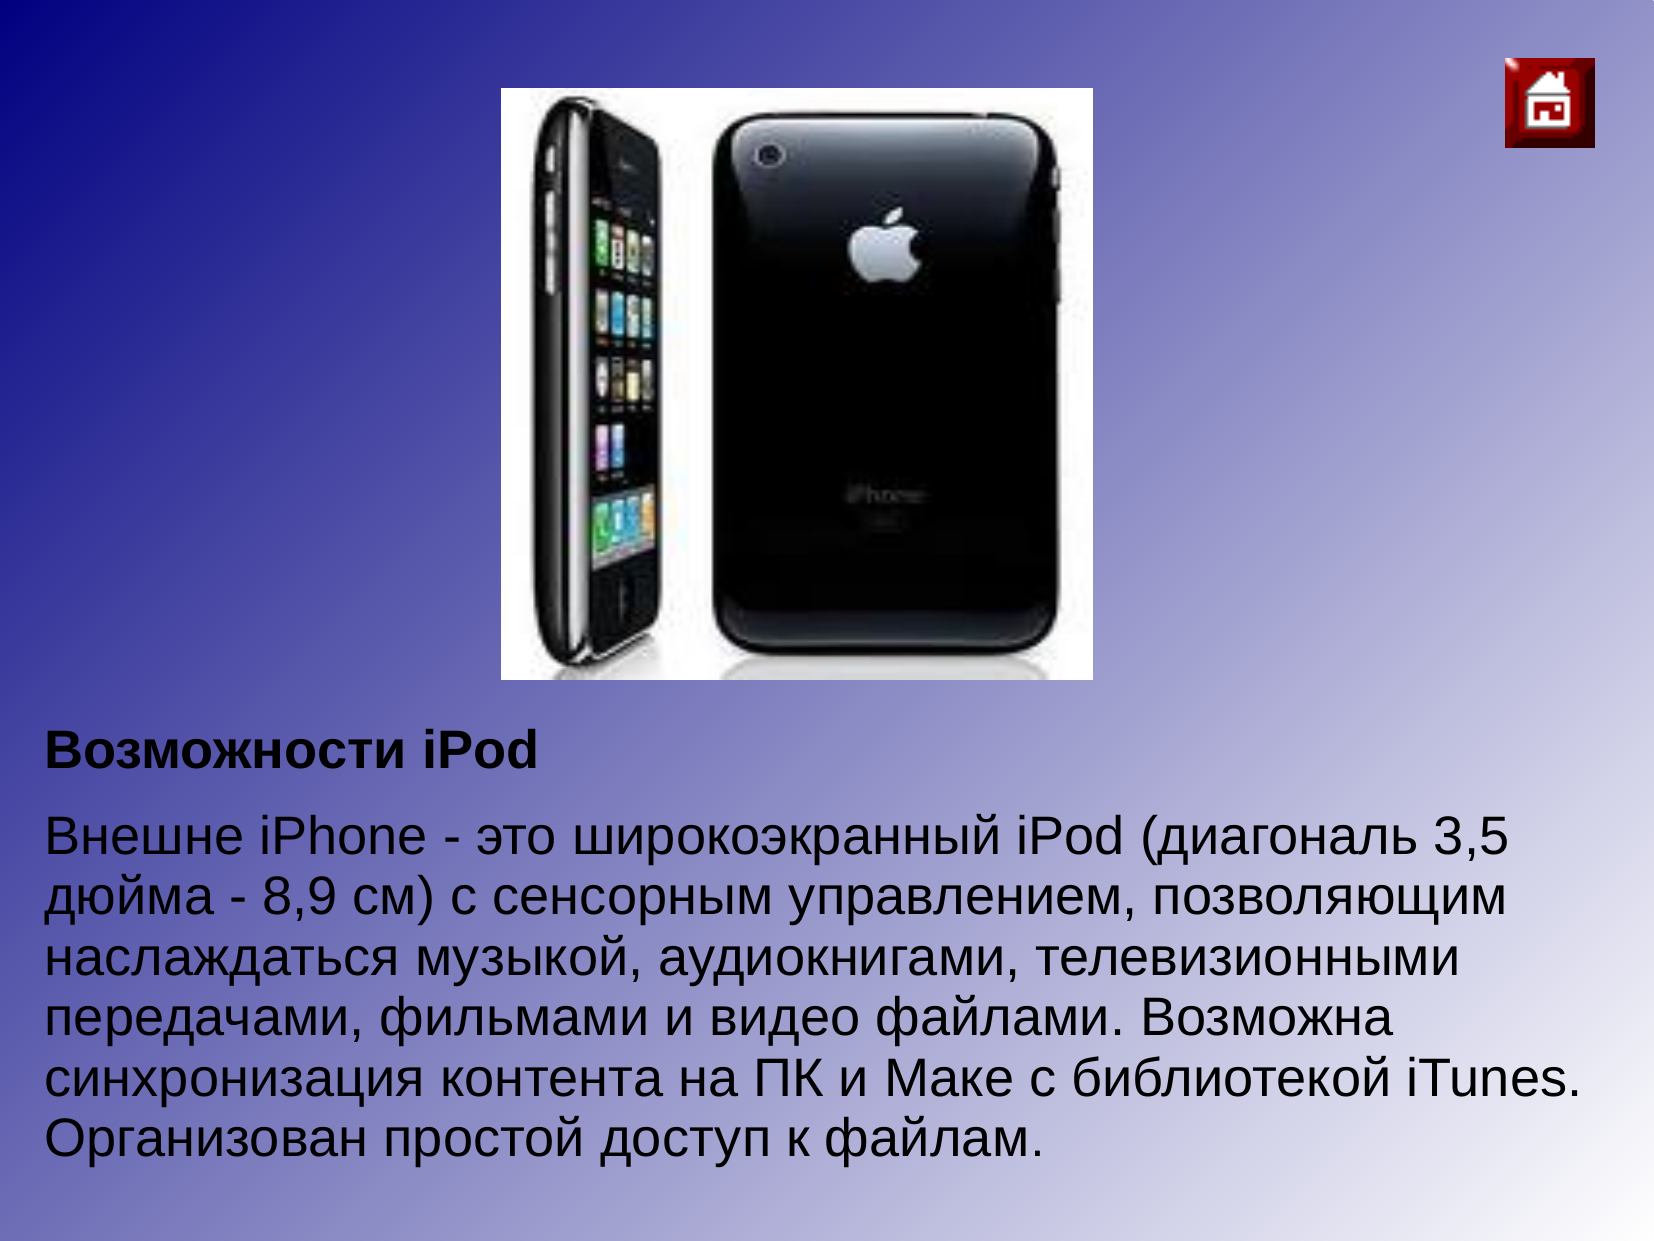

Возможности iPod
Внешне iPhone - это широкоэкранный iPod (диагональ 3,5 дюйма - 8,9 см) с сенсорным управлением, позволяющим наслаждаться музыкой, аудиокнигами, телевизионными передачами, фильмами и видео файлами. Возможна синхронизация контента на ПК и Маке с библиотекой iTunes. Организован простой доступ к файлам.